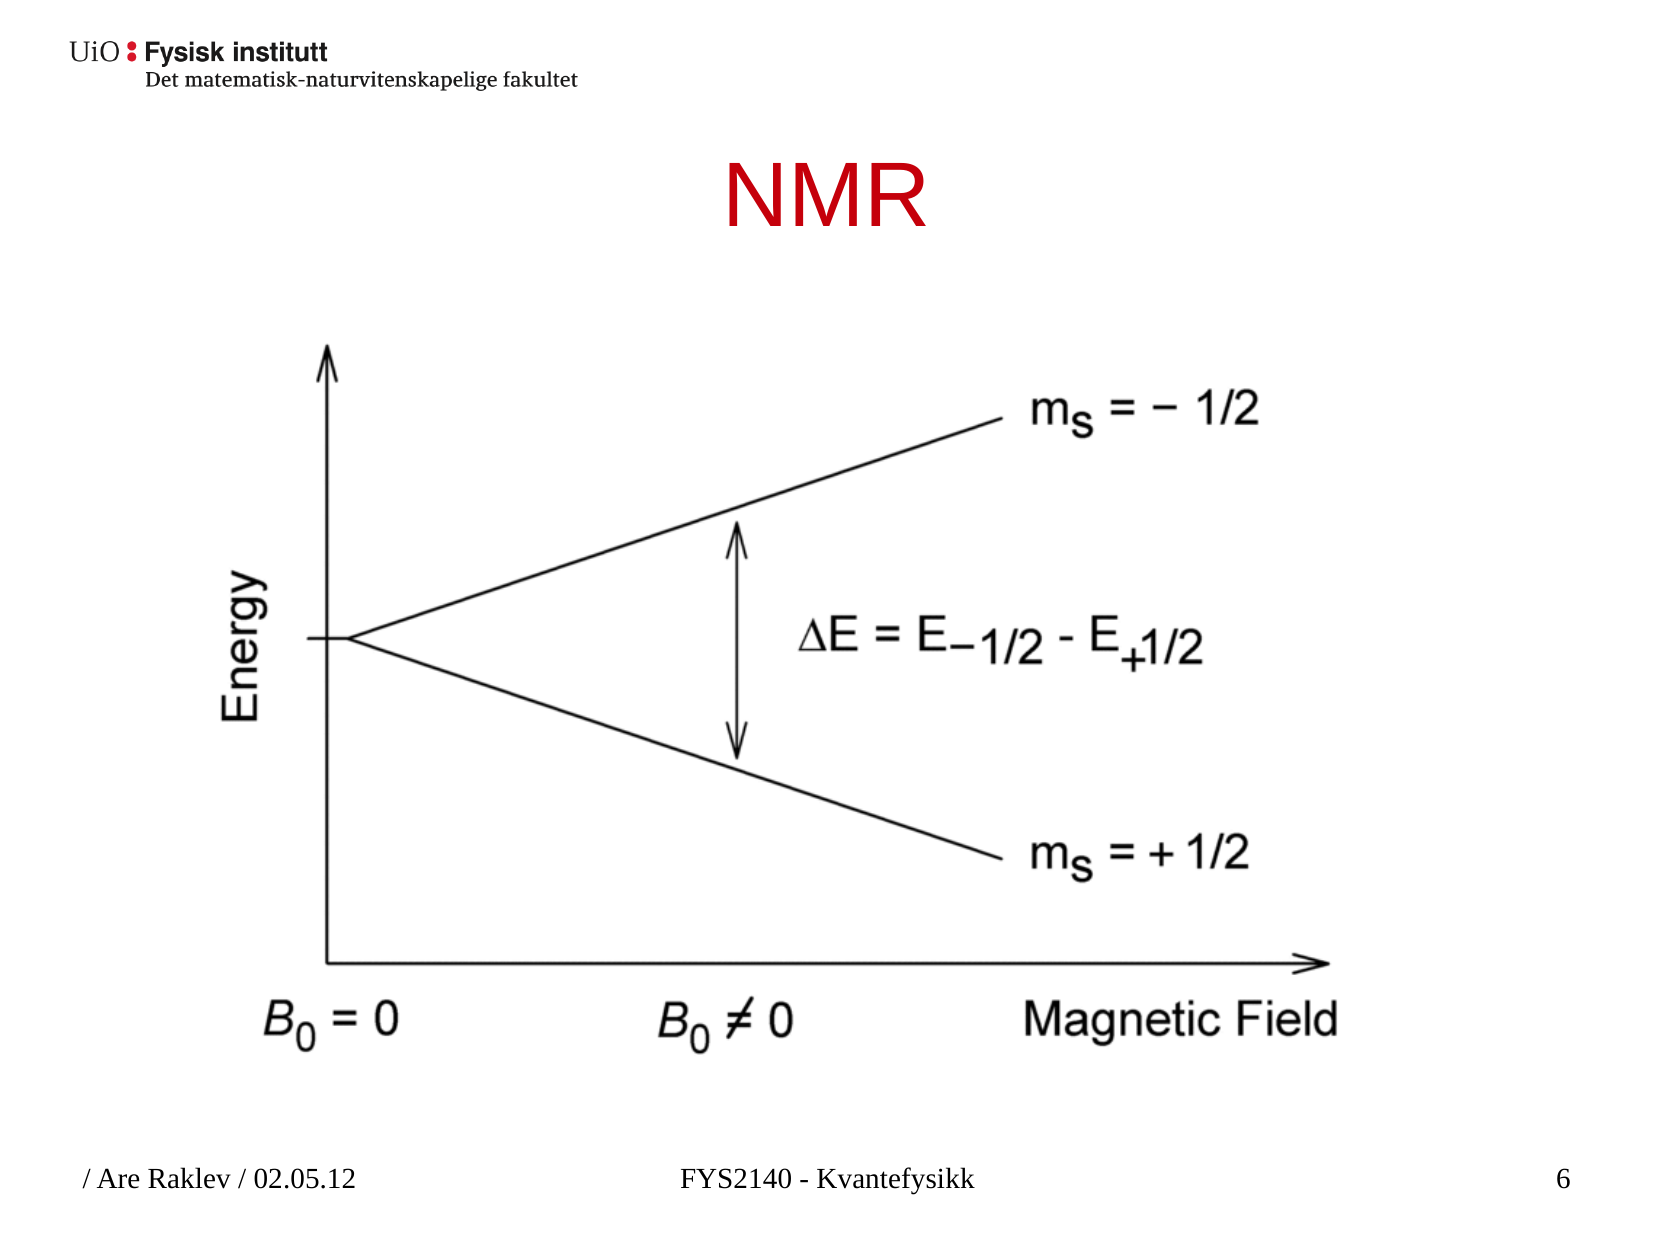

# NMR
/ Are Raklev / 02.05.12
FYS2140 - Kvantefysikk
6